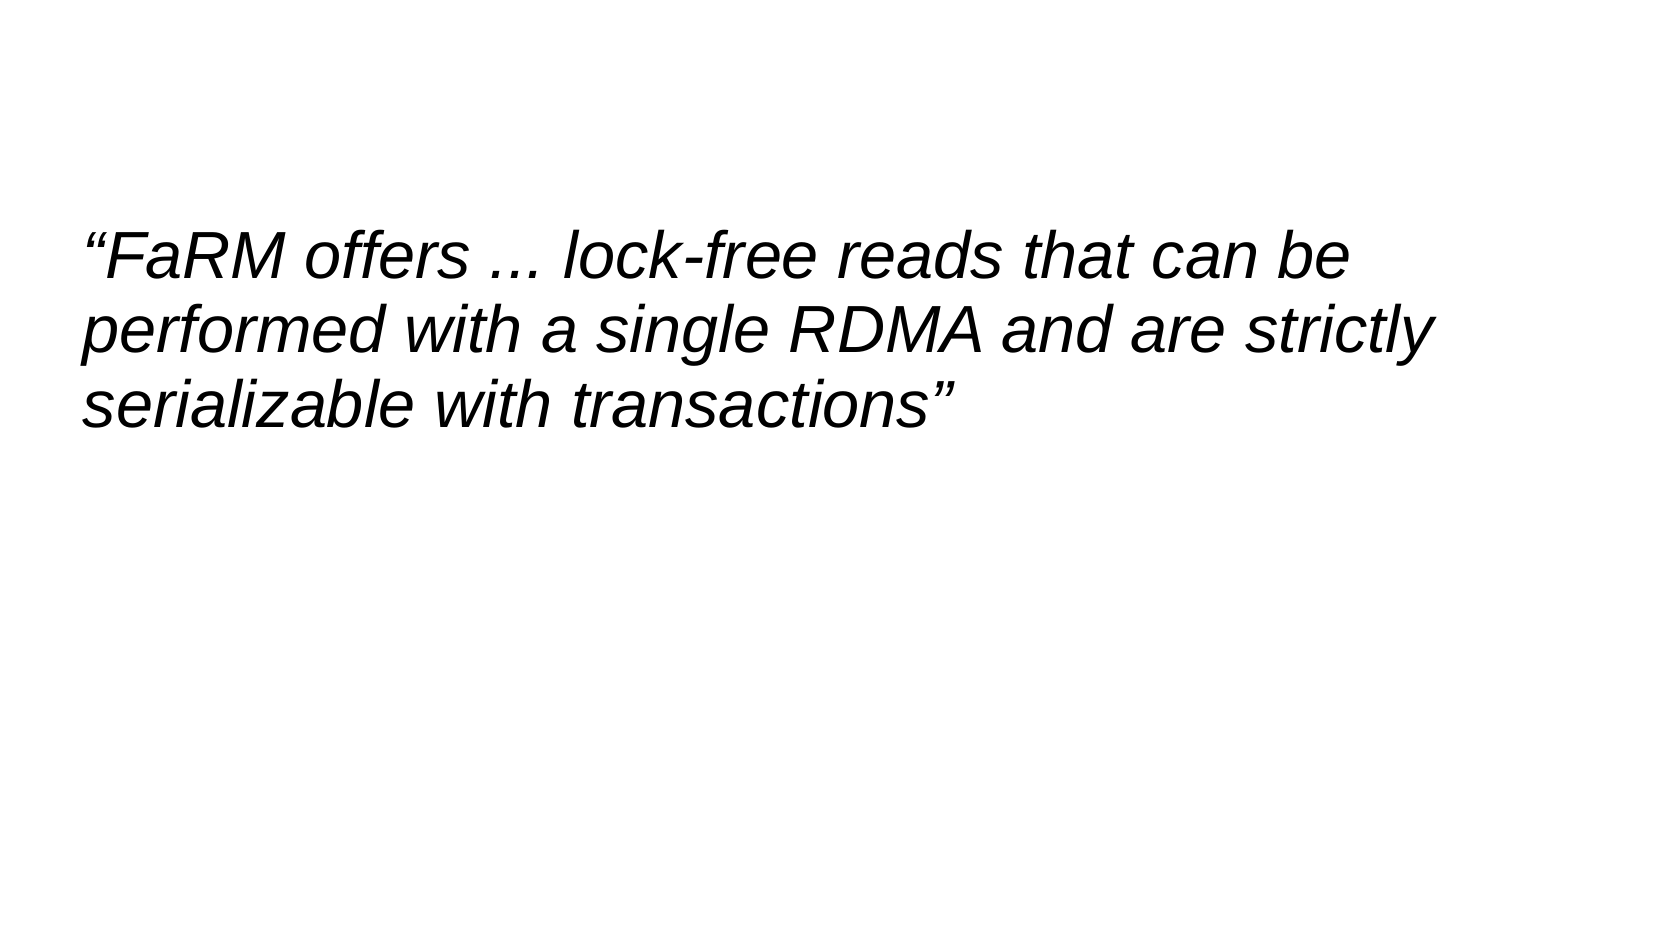

#
“FaRM offers ... lock-free reads that can be performed with a single RDMA and are strictly serializable with transactions”